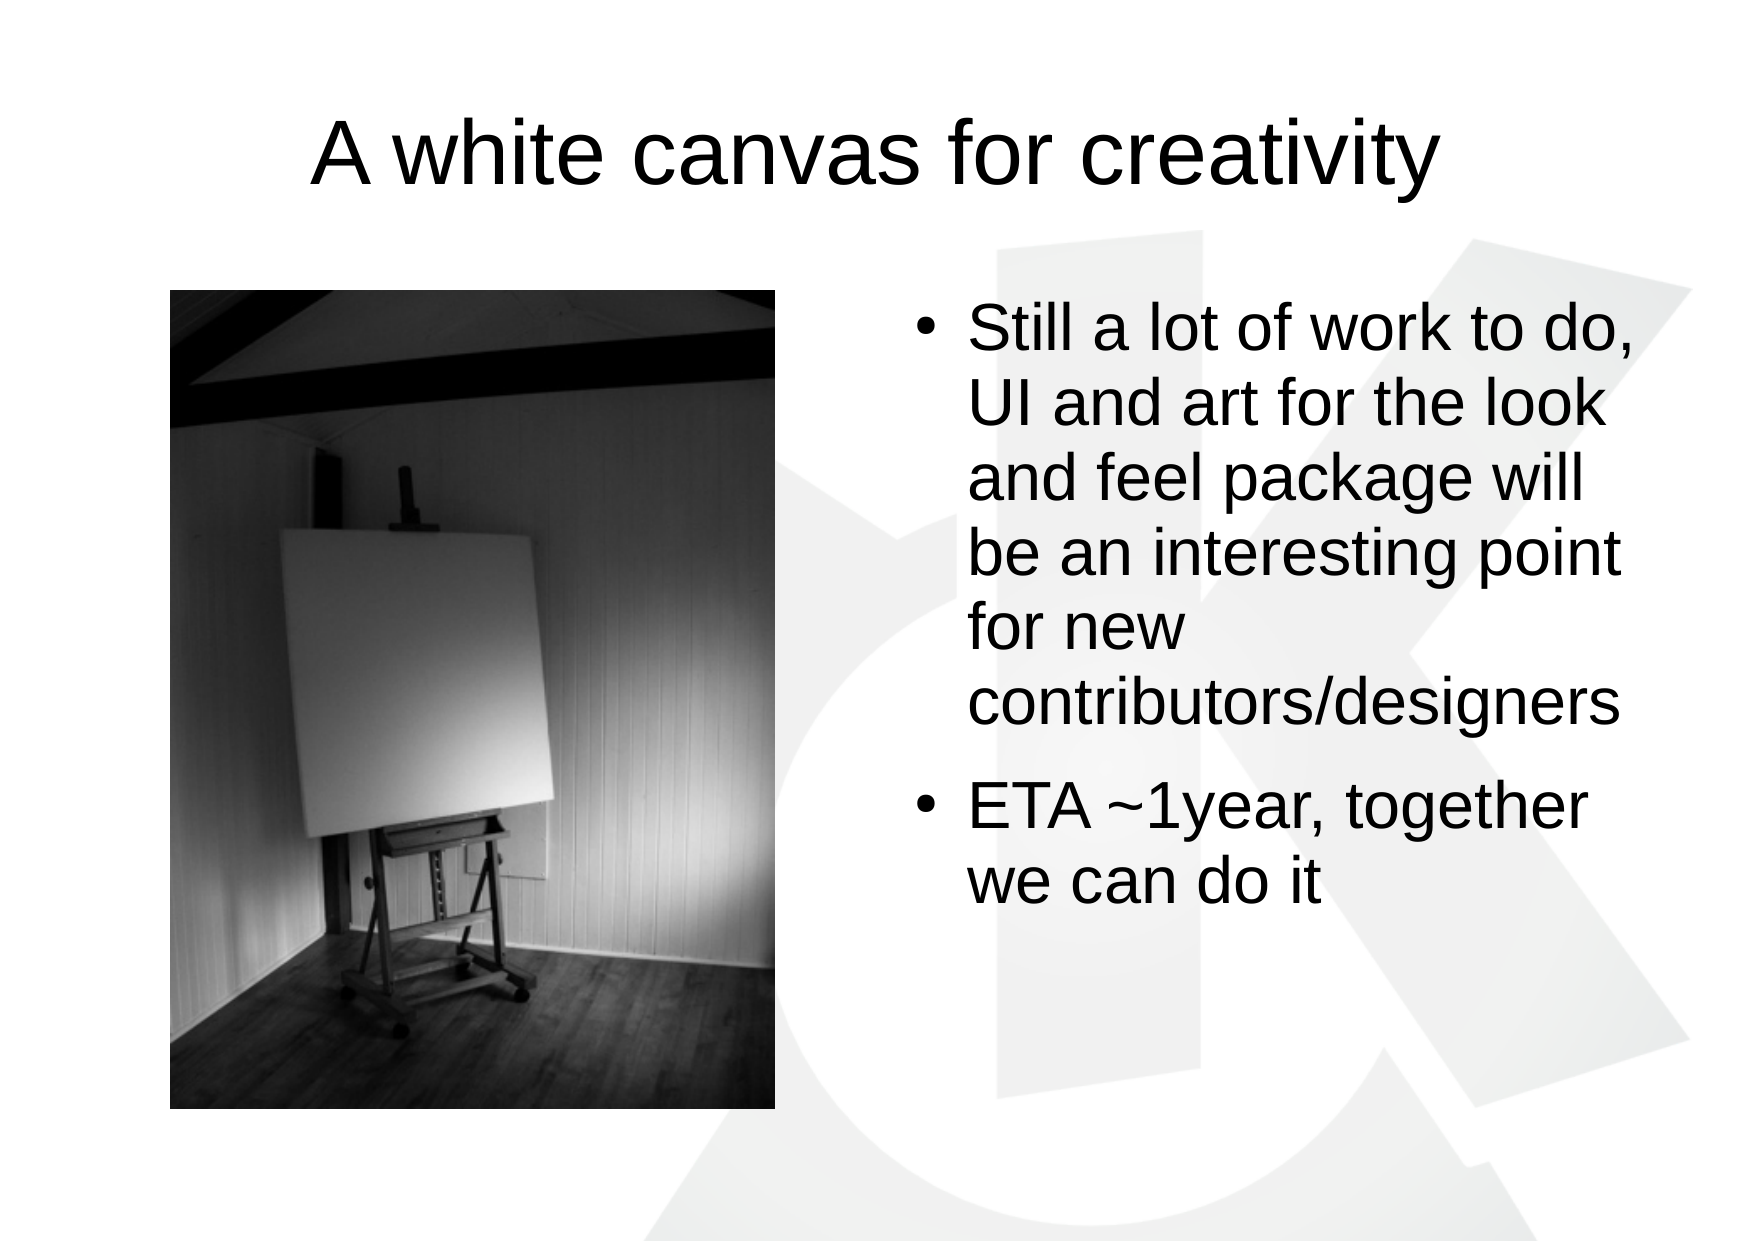

# A white canvas for creativity
Still a lot of work to do, UI and art for the look and feel package will be an interesting point for new contributors/designers
ETA ~1year, together we can do it